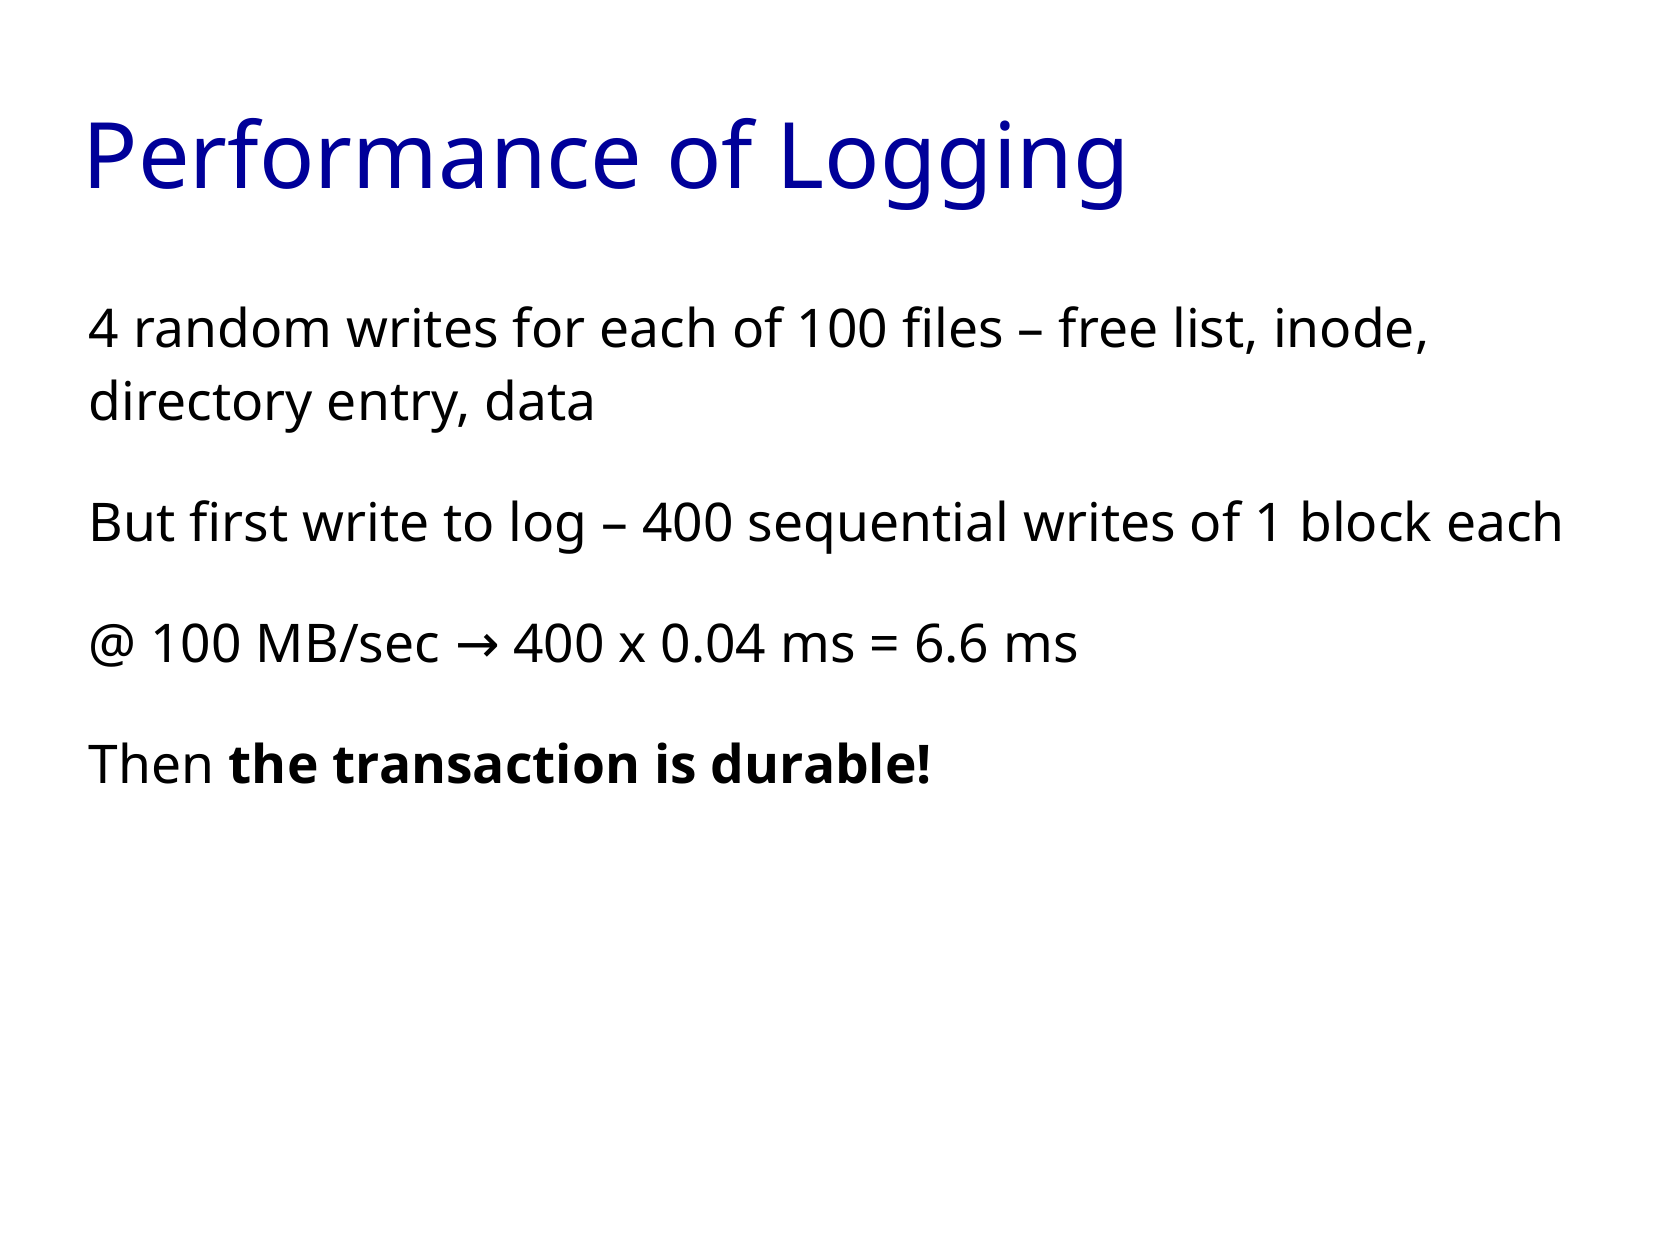

# Performance of Logging
4 random writes for each of 100 files – free list, inode, directory entry, data
But first write to log – 400 sequential writes of 1 block each
@ 100 MB/sec → 400 x 0.04 ms = 6.6 ms
Then the transaction is durable!